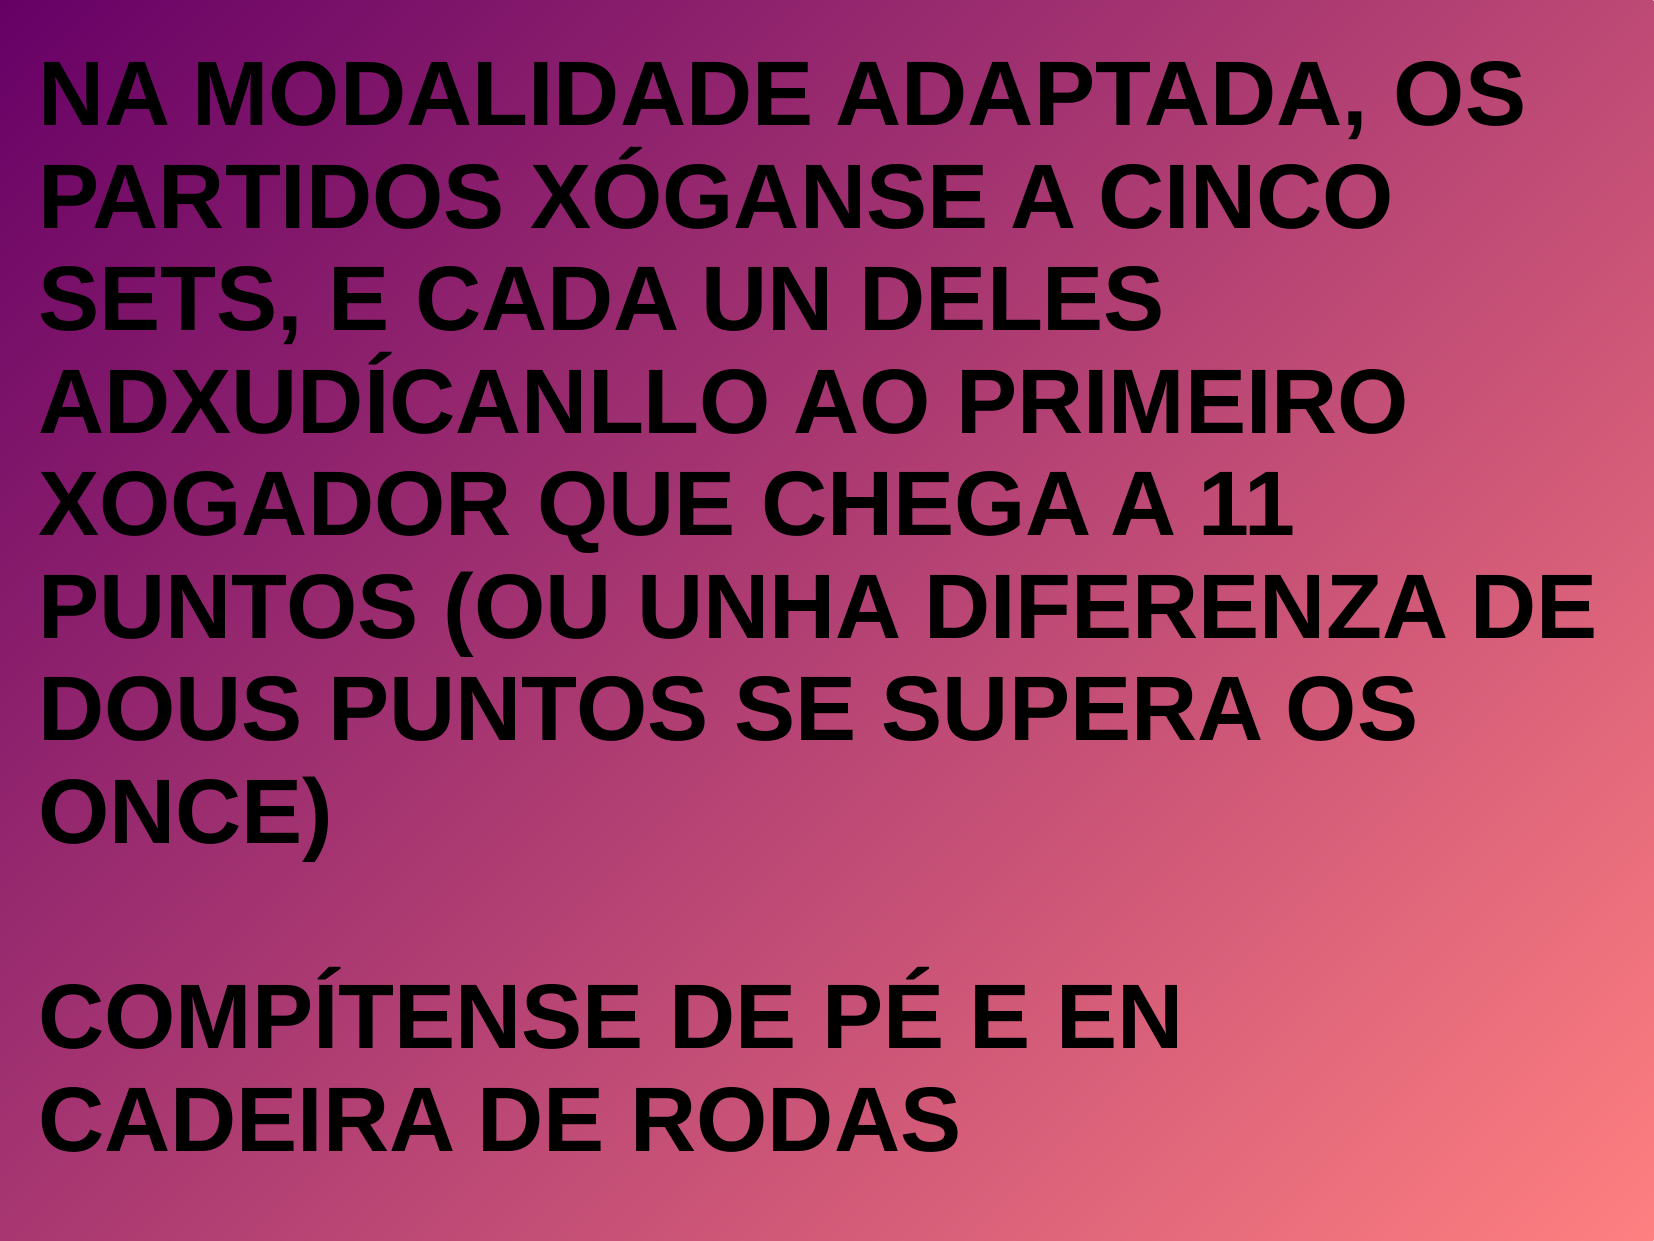

NA MODALIDADE ADAPTADA, OS PARTIDOS XÓGANSE A CINCO SETS, E CADA UN DELES ADXUDÍCANLLO AO PRIMEIRO XOGADOR QUE CHEGA A 11 PUNTOS (OU UNHA DIFERENZA DE DOUS PUNTOS SE SUPERA OS ONCE)
COMPÍTENSE DE PÉ E EN CADEIRA DE RODAS